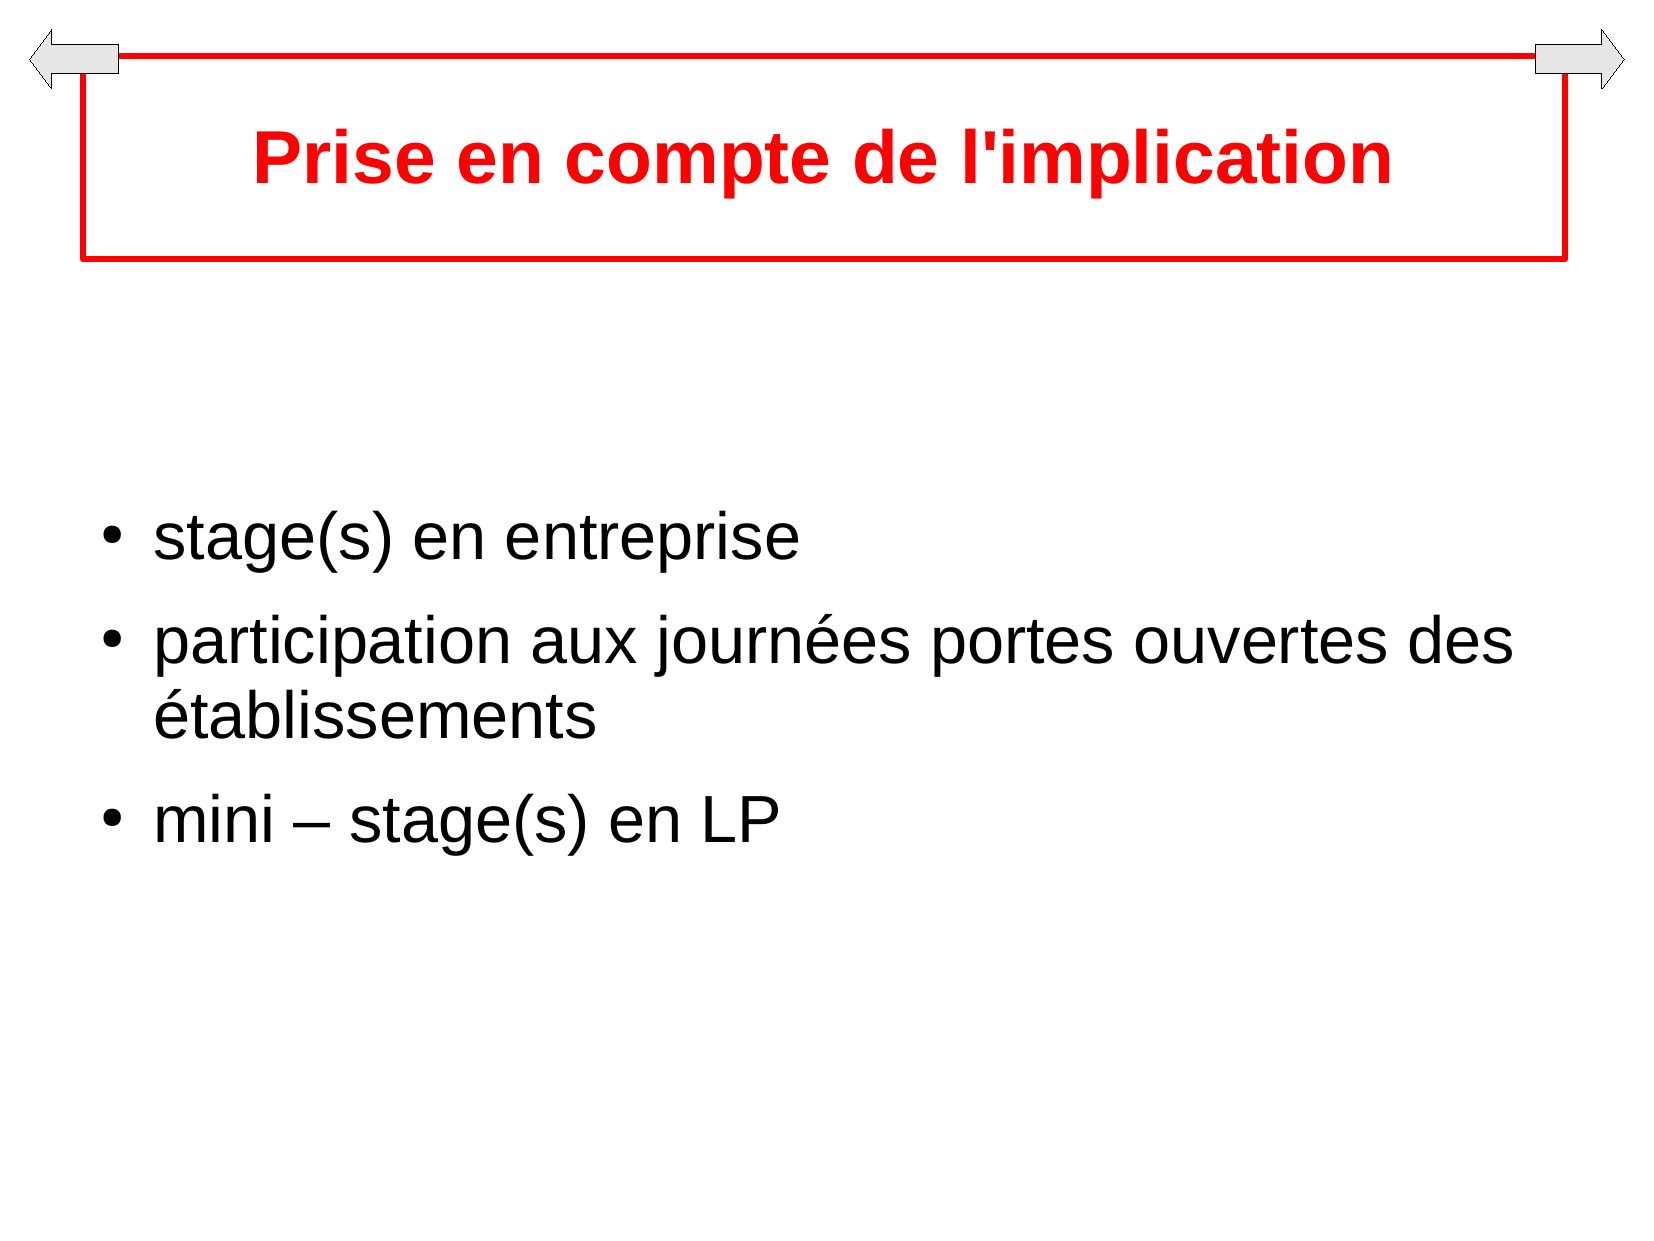

# Prise en compte de l'implication
stage(s) en entreprise
participation aux journées portes ouvertes des établissements
mini – stage(s) en LP